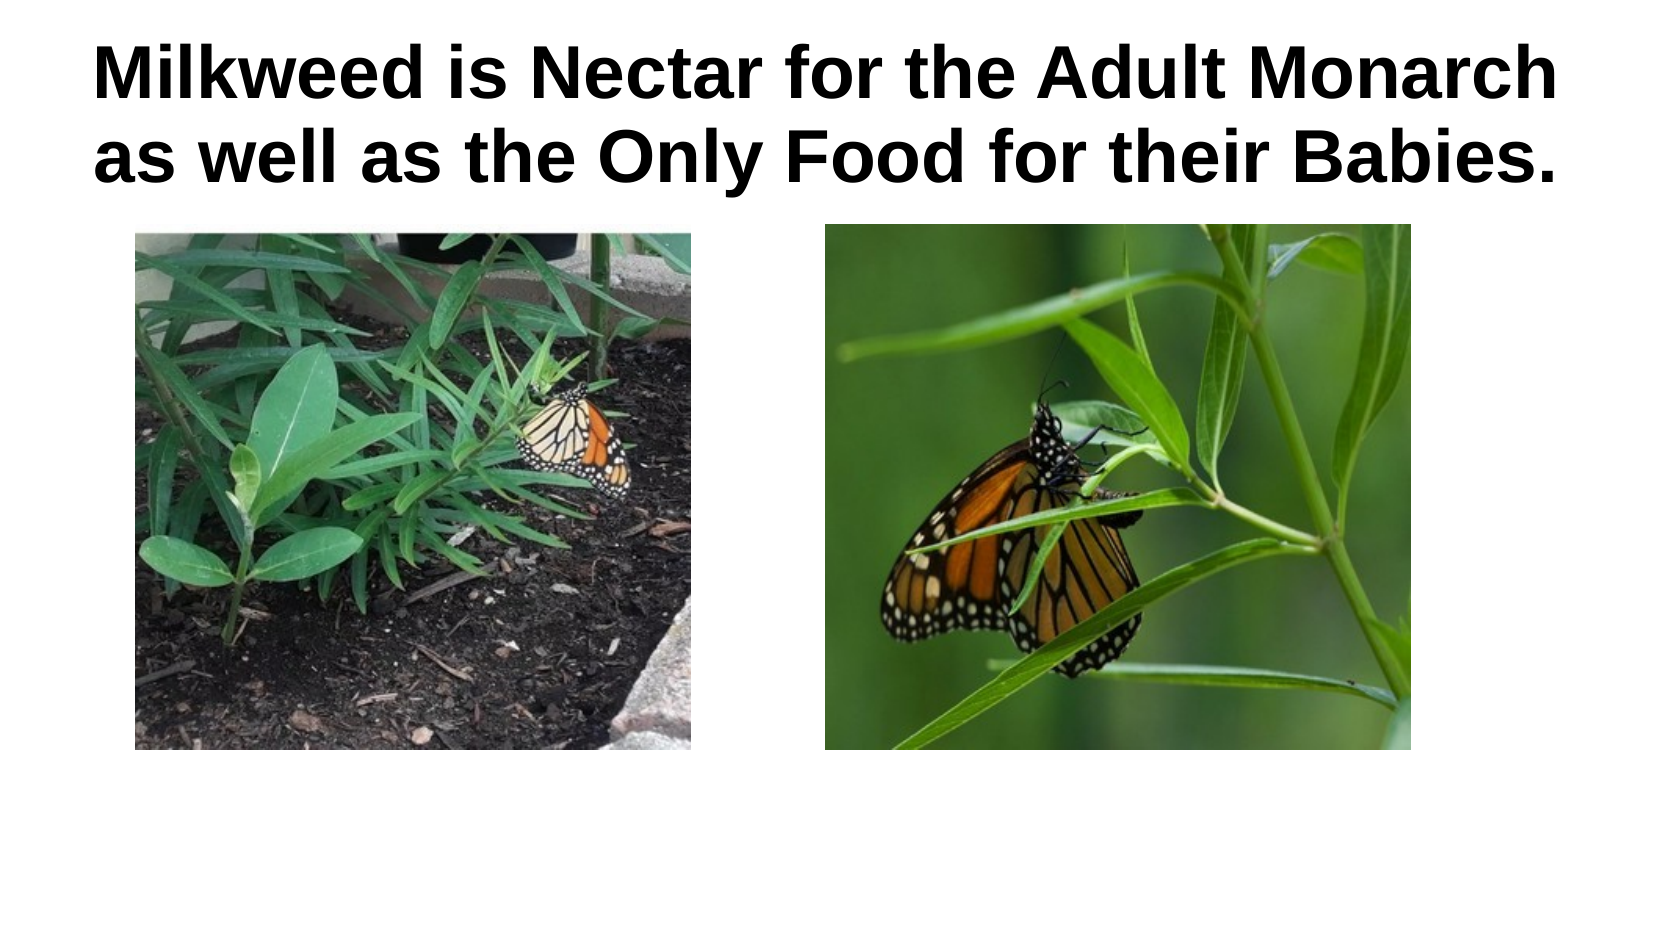

# Milkweed is Nectar for the Adult Monarch as well as the Only Food for their Babies.